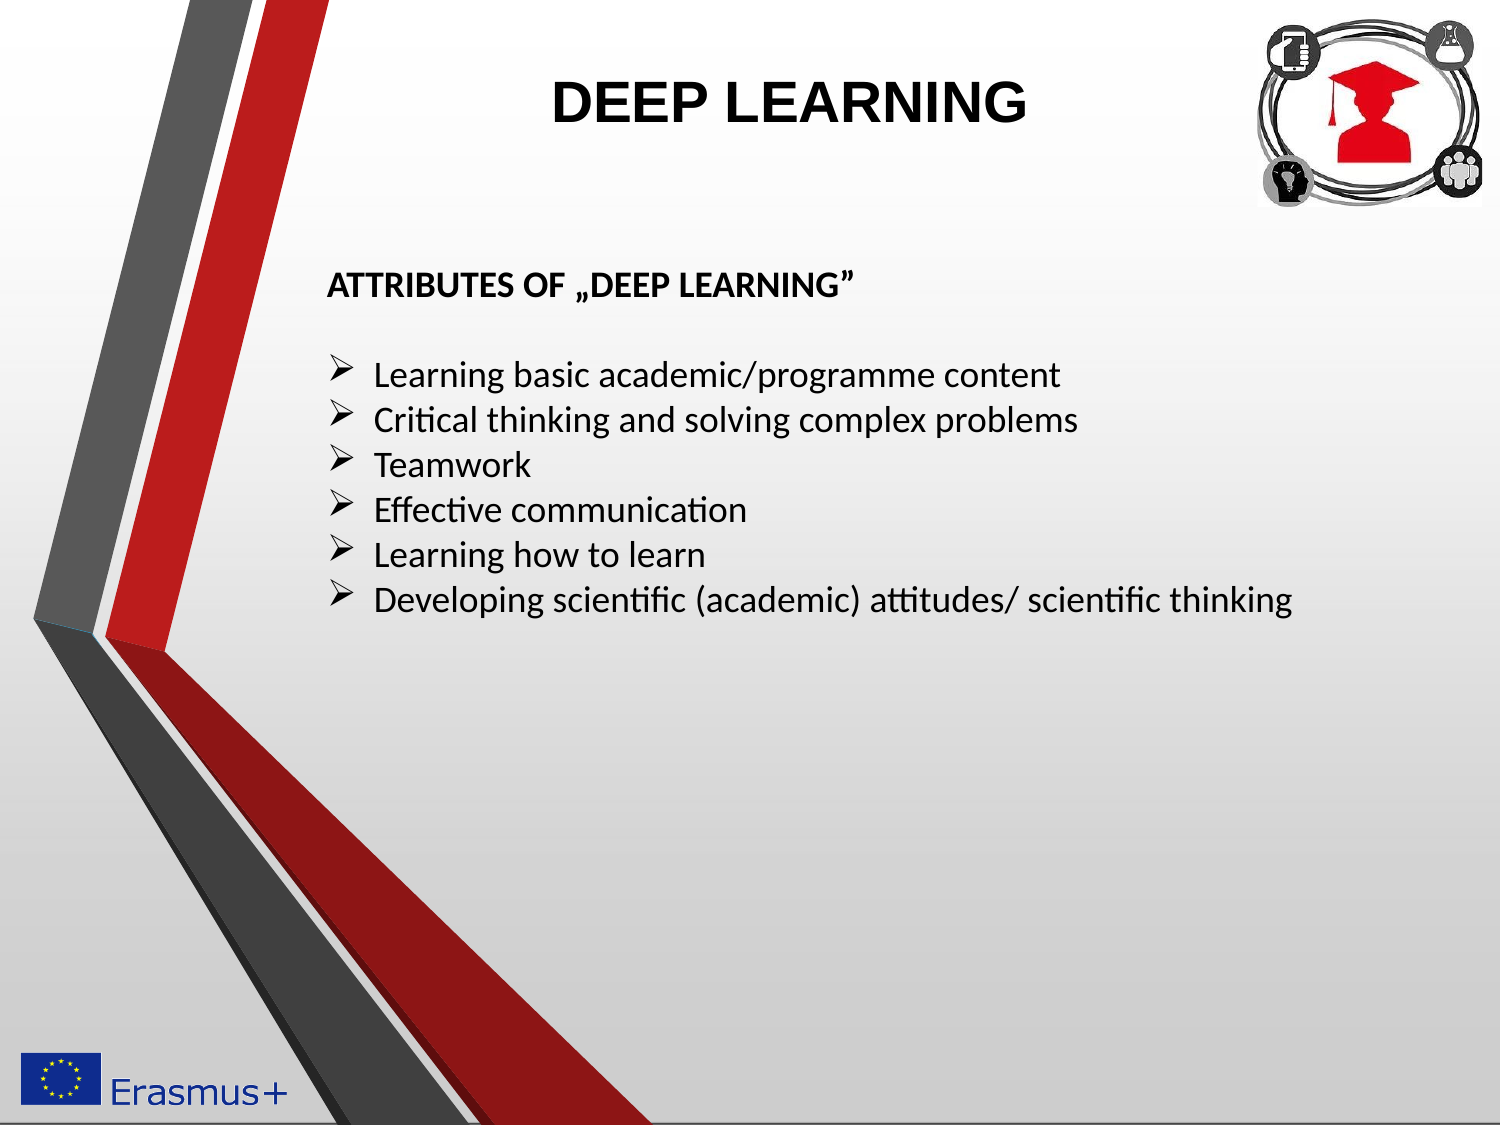

DEEP LEARNING
ATTRIBUTES OF „DEEP LEARNING”
Learning basic academic/programme content
Critical thinking and solving complex problems
Teamwork
Effective communication
Learning how to learn
Developing scientific (academic) attitudes/ scientific thinking